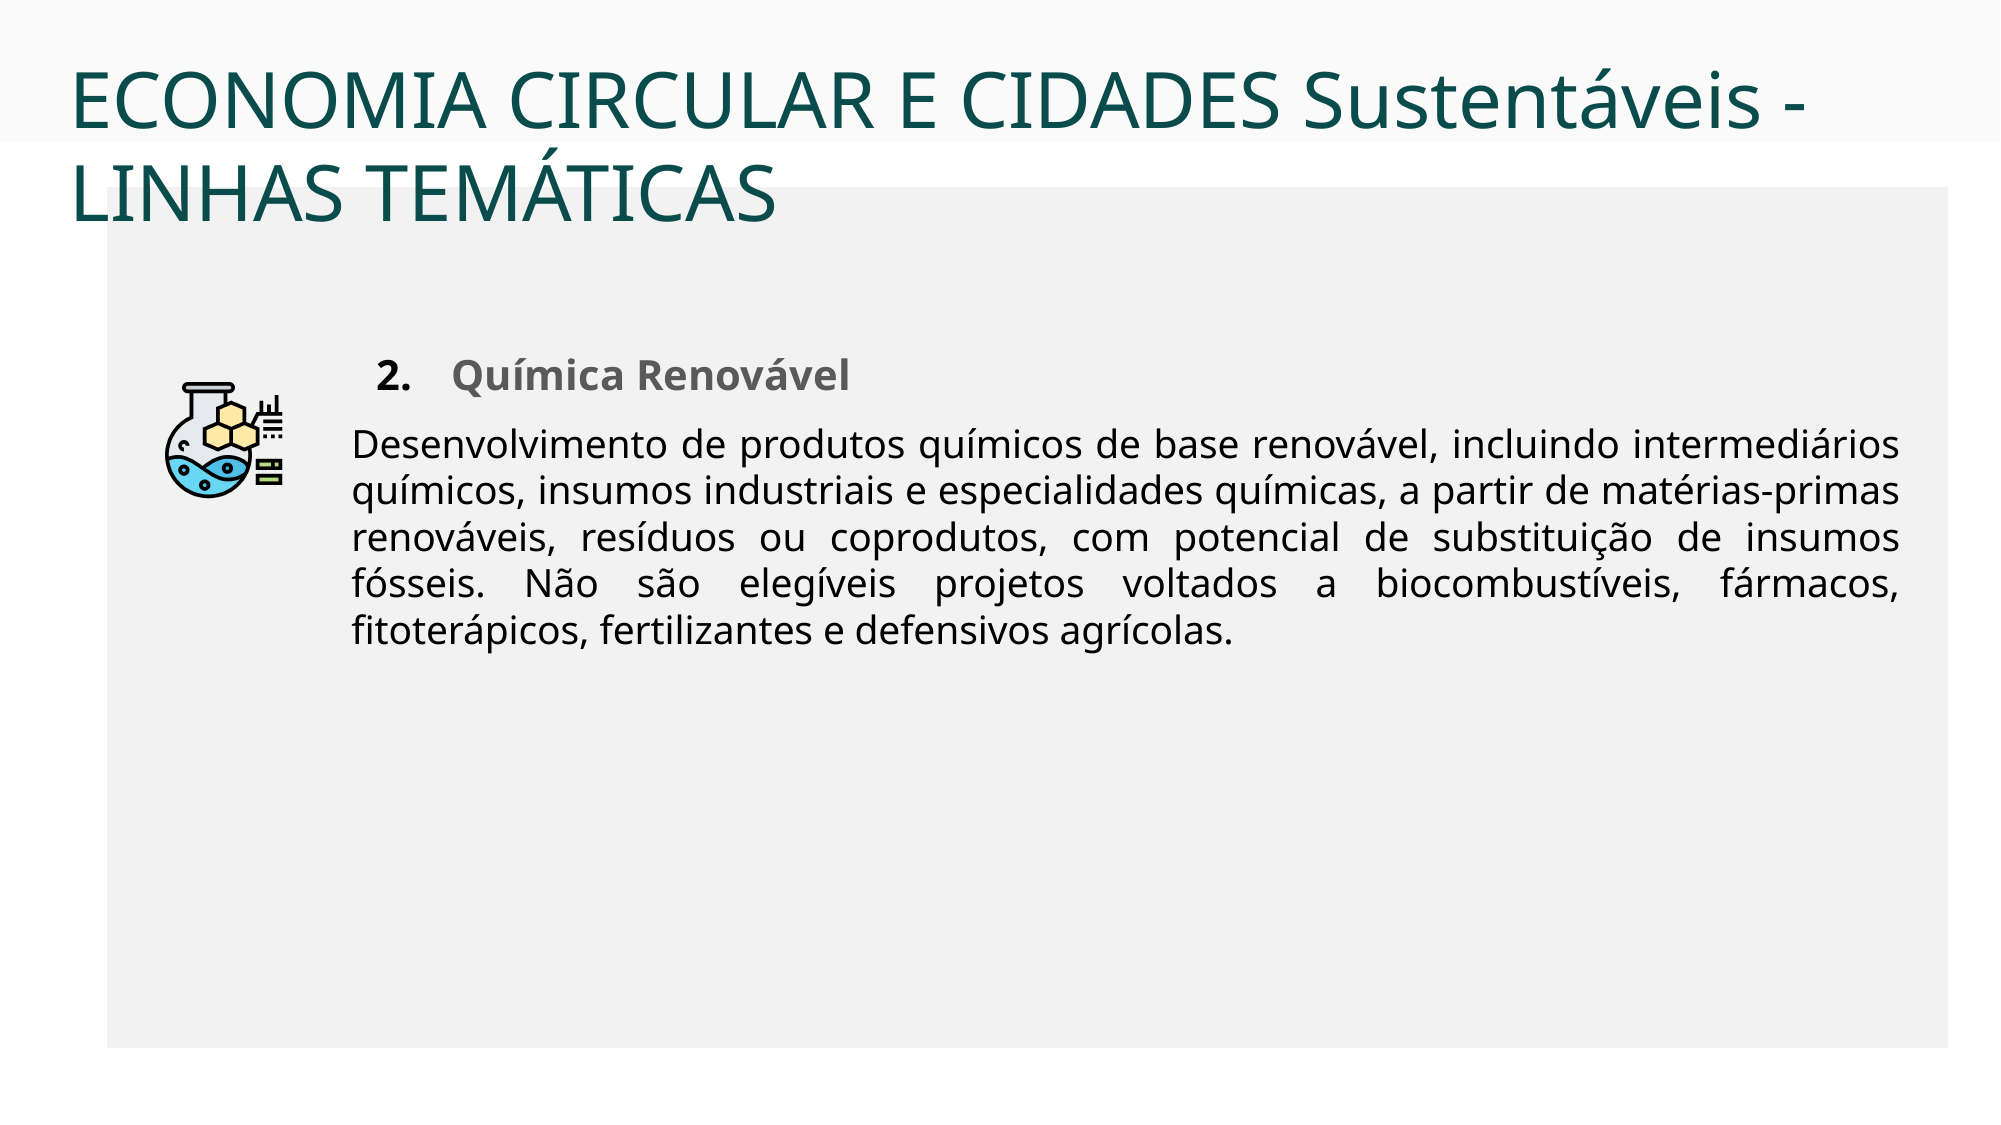

ECONOMIA CIRCULAR E CIDADES Sustentáveis - LINHAS TEMÁTICAS
Química Renovável
Desenvolvimento de produtos químicos de base renovável, incluindo intermediários químicos, insumos industriais e especialidades químicas, a partir de matérias-primas renováveis, resíduos ou coprodutos, com potencial de substituição de insumos fósseis. Não são elegíveis projetos voltados a biocombustíveis, fármacos, fitoterápicos, fertilizantes e defensivos agrícolas.